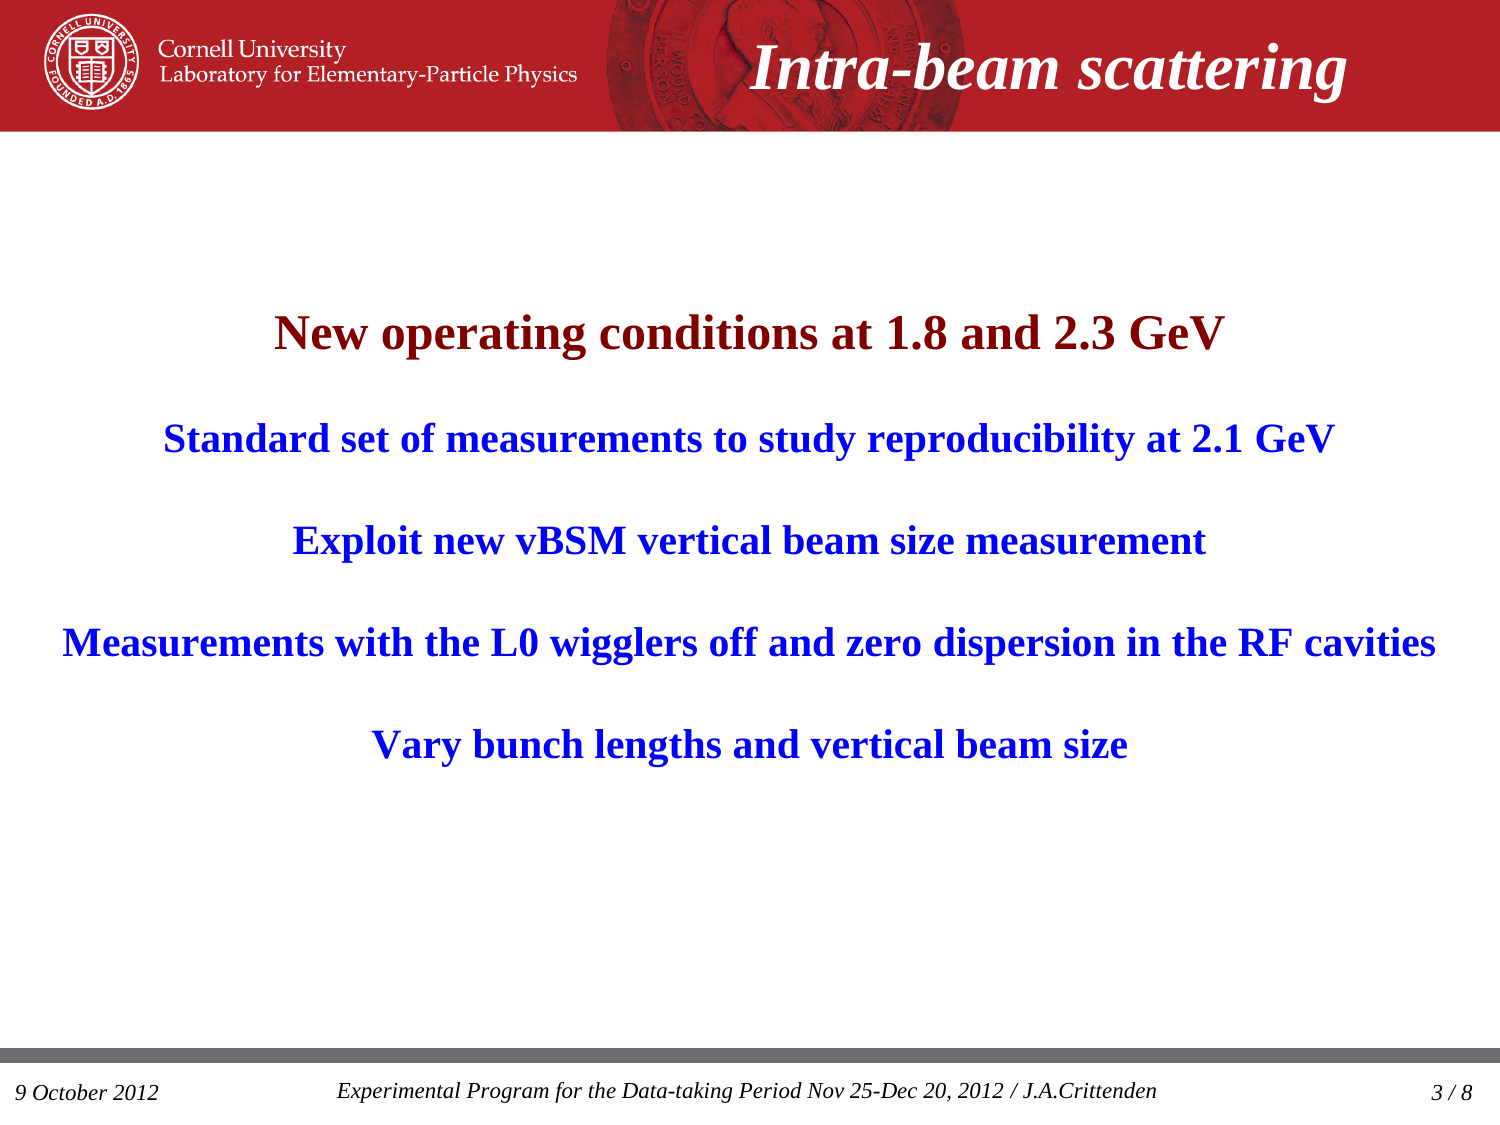

# Intra-beam scattering
New operating conditions at 1.8 and 2.3 GeV
Standard set of measurements to study reproducibility at 2.1 GeV
Exploit new vBSM vertical beam size measurement
Measurements with the L0 wigglers off and zero dispersion in the RF cavities
Vary bunch lengths and vertical beam size